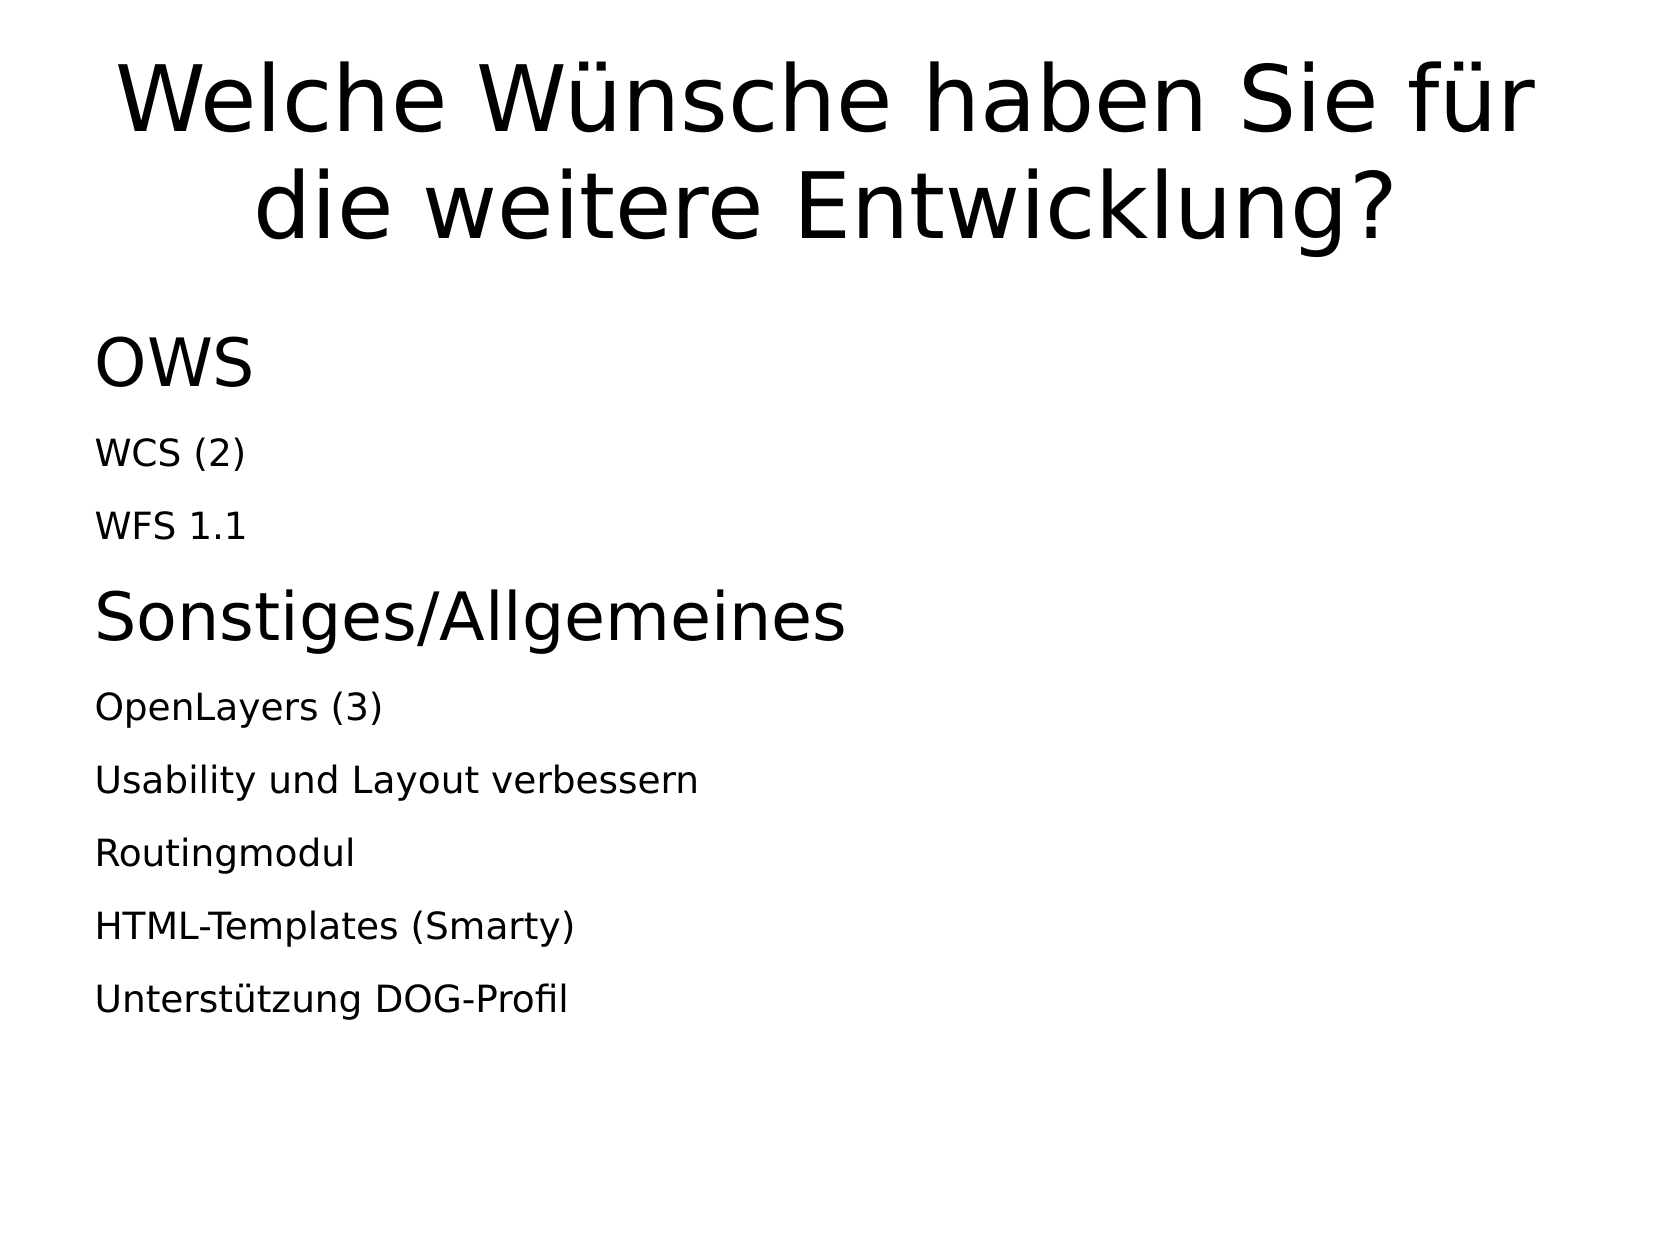

# Welche Wünsche haben Sie für die weitere Entwicklung?
OWS
WCS (2)
WFS 1.1
Sonstiges/Allgemeines
OpenLayers (3)
Usability und Layout verbessern
Routingmodul
HTML-Templates (Smarty)
Unterstützung DOG-Profil